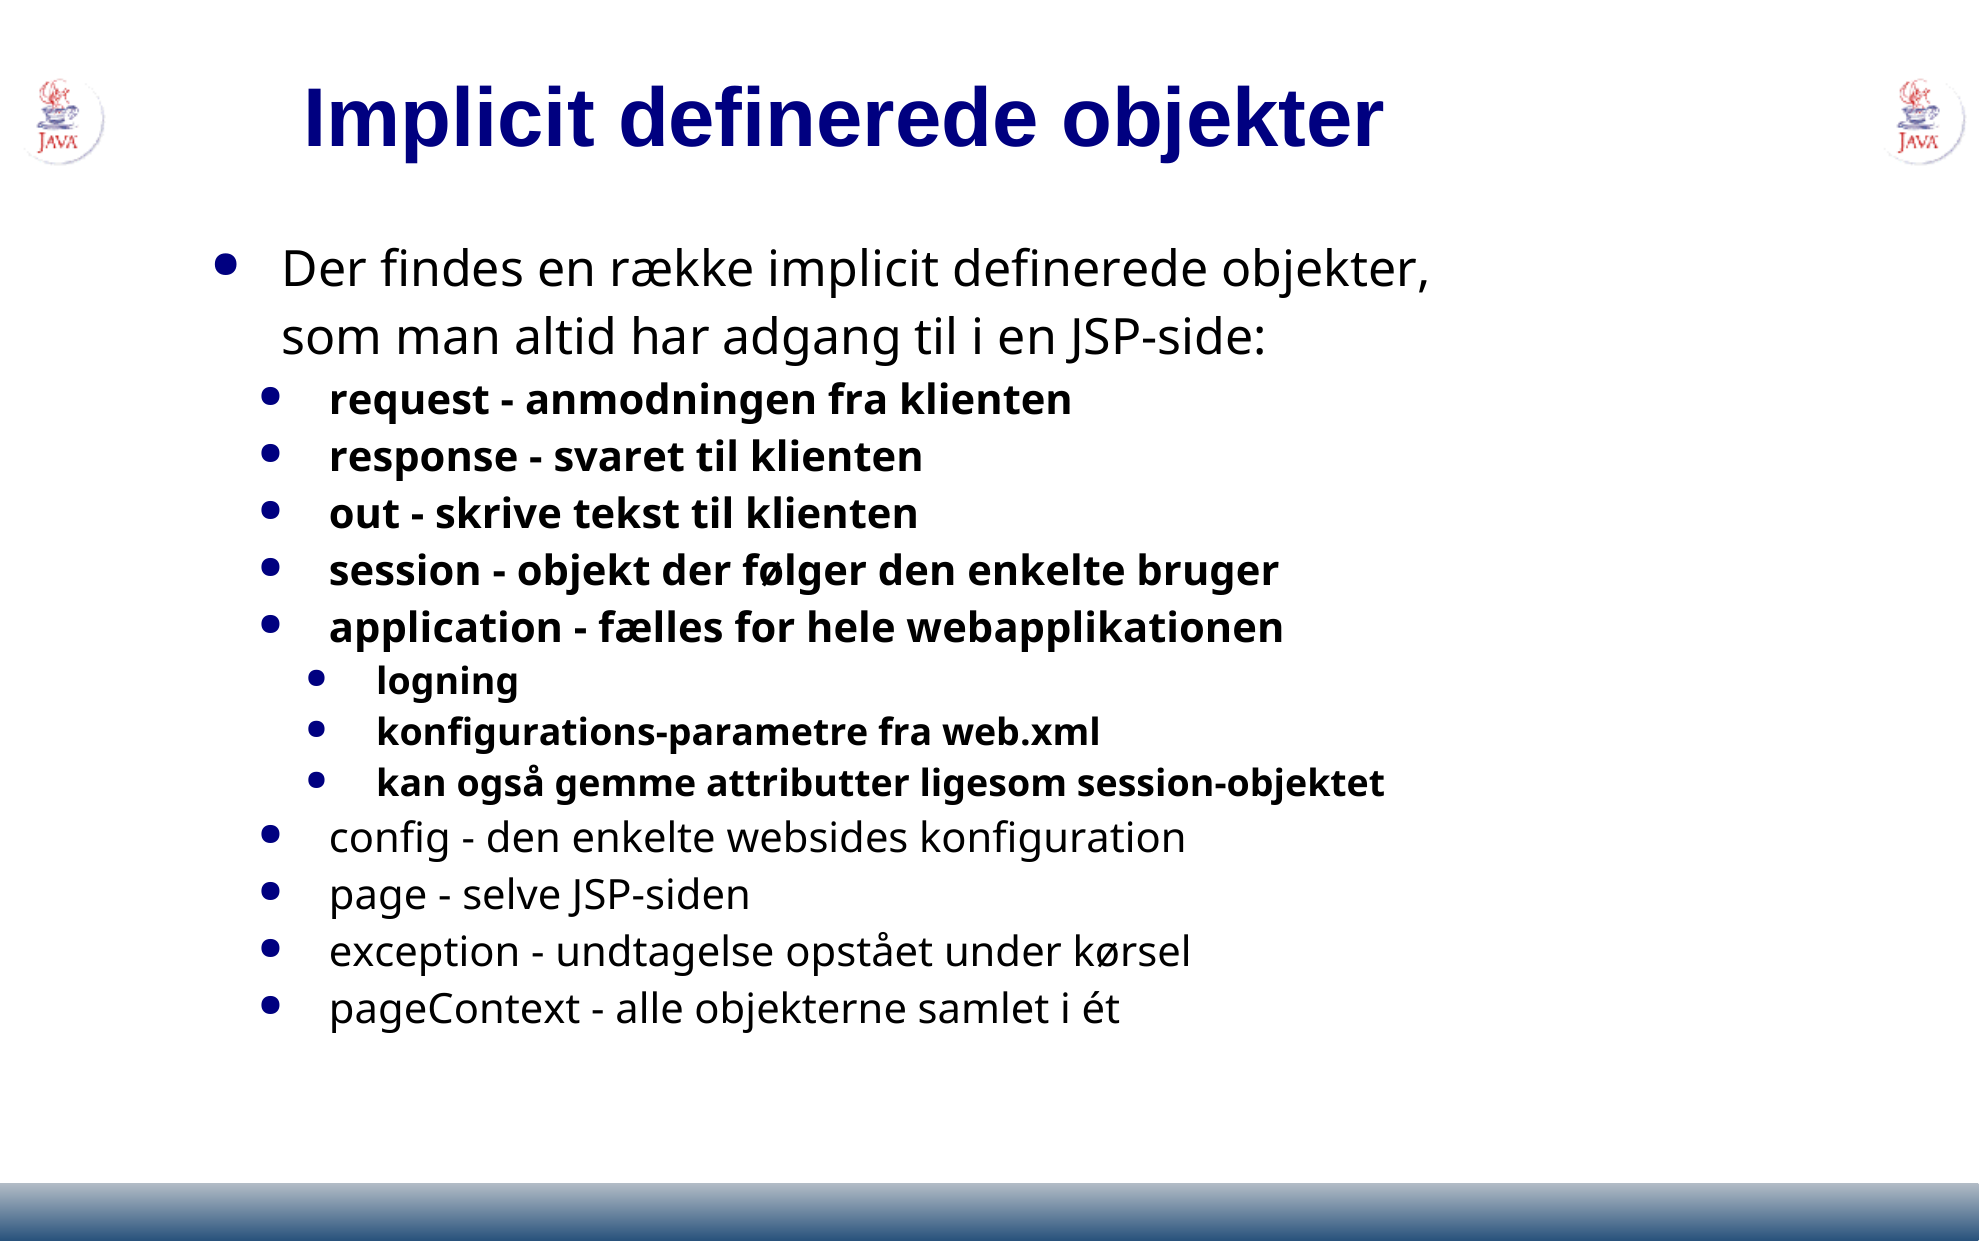

# Implicit definerede objekter
Der findes en række implicit definerede objekter, som man altid har adgang til i en JSP-side:
request - anmodningen fra klienten
response - svaret til klienten
out - skrive tekst til klienten
session - objekt der følger den enkelte bruger
application - fælles for hele webapplikationen
logning
konfigurations-parametre fra web.xml
kan også gemme attributter ligesom session-objektet
config - den enkelte websides konfiguration
page - selve JSP-siden
exception - undtagelse opstået under kørsel
pageContext - alle objekterne samlet i ét